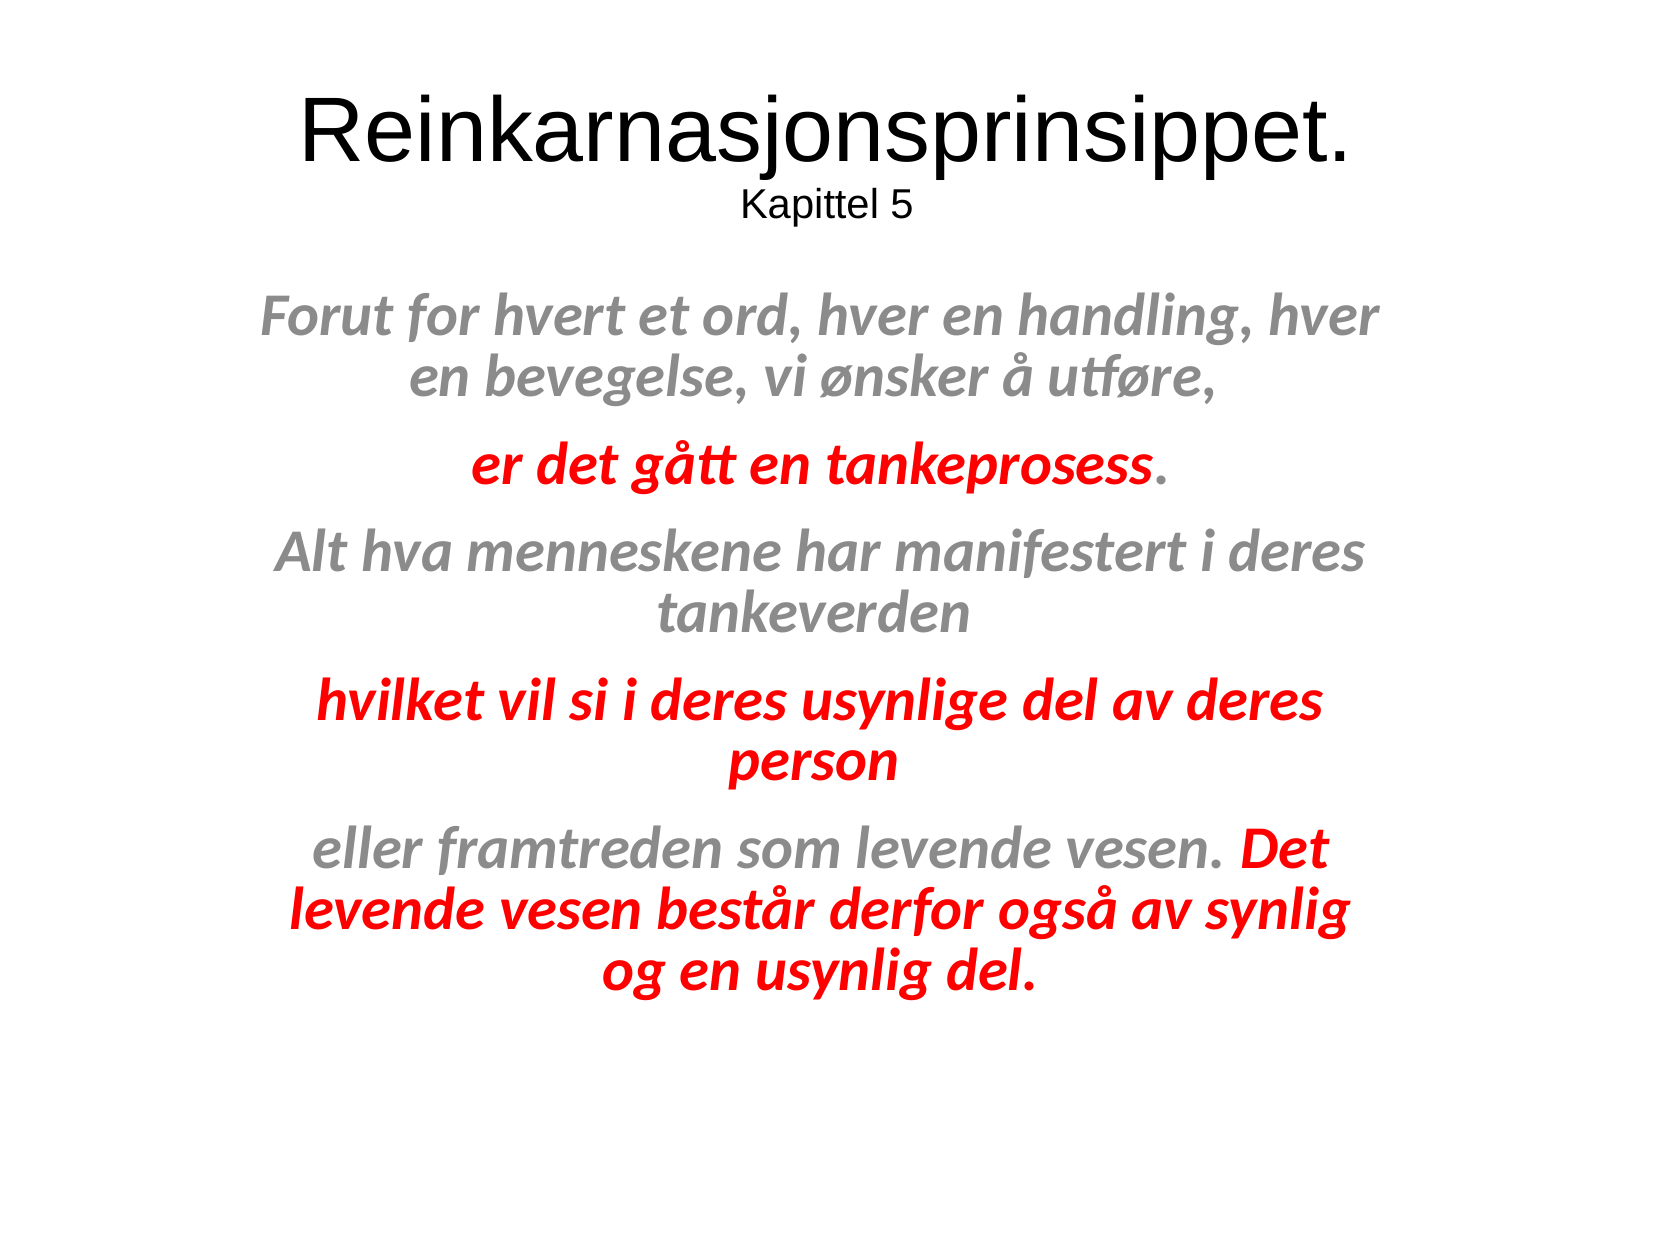

# Reinkarnasjonsprinsippet. Kapittel 5
Forut for hvert et ord, hver en handling, hver en bevegelse, vi ønsker å utføre,
er det gått en tankeprosess.
Alt hva menneskene har manifestert i deres tankeverden
hvilket vil si i deres usynlige del av deres person
eller framtreden som levende vesen. Det levende vesen består derfor også av synlig og en usynlig del.